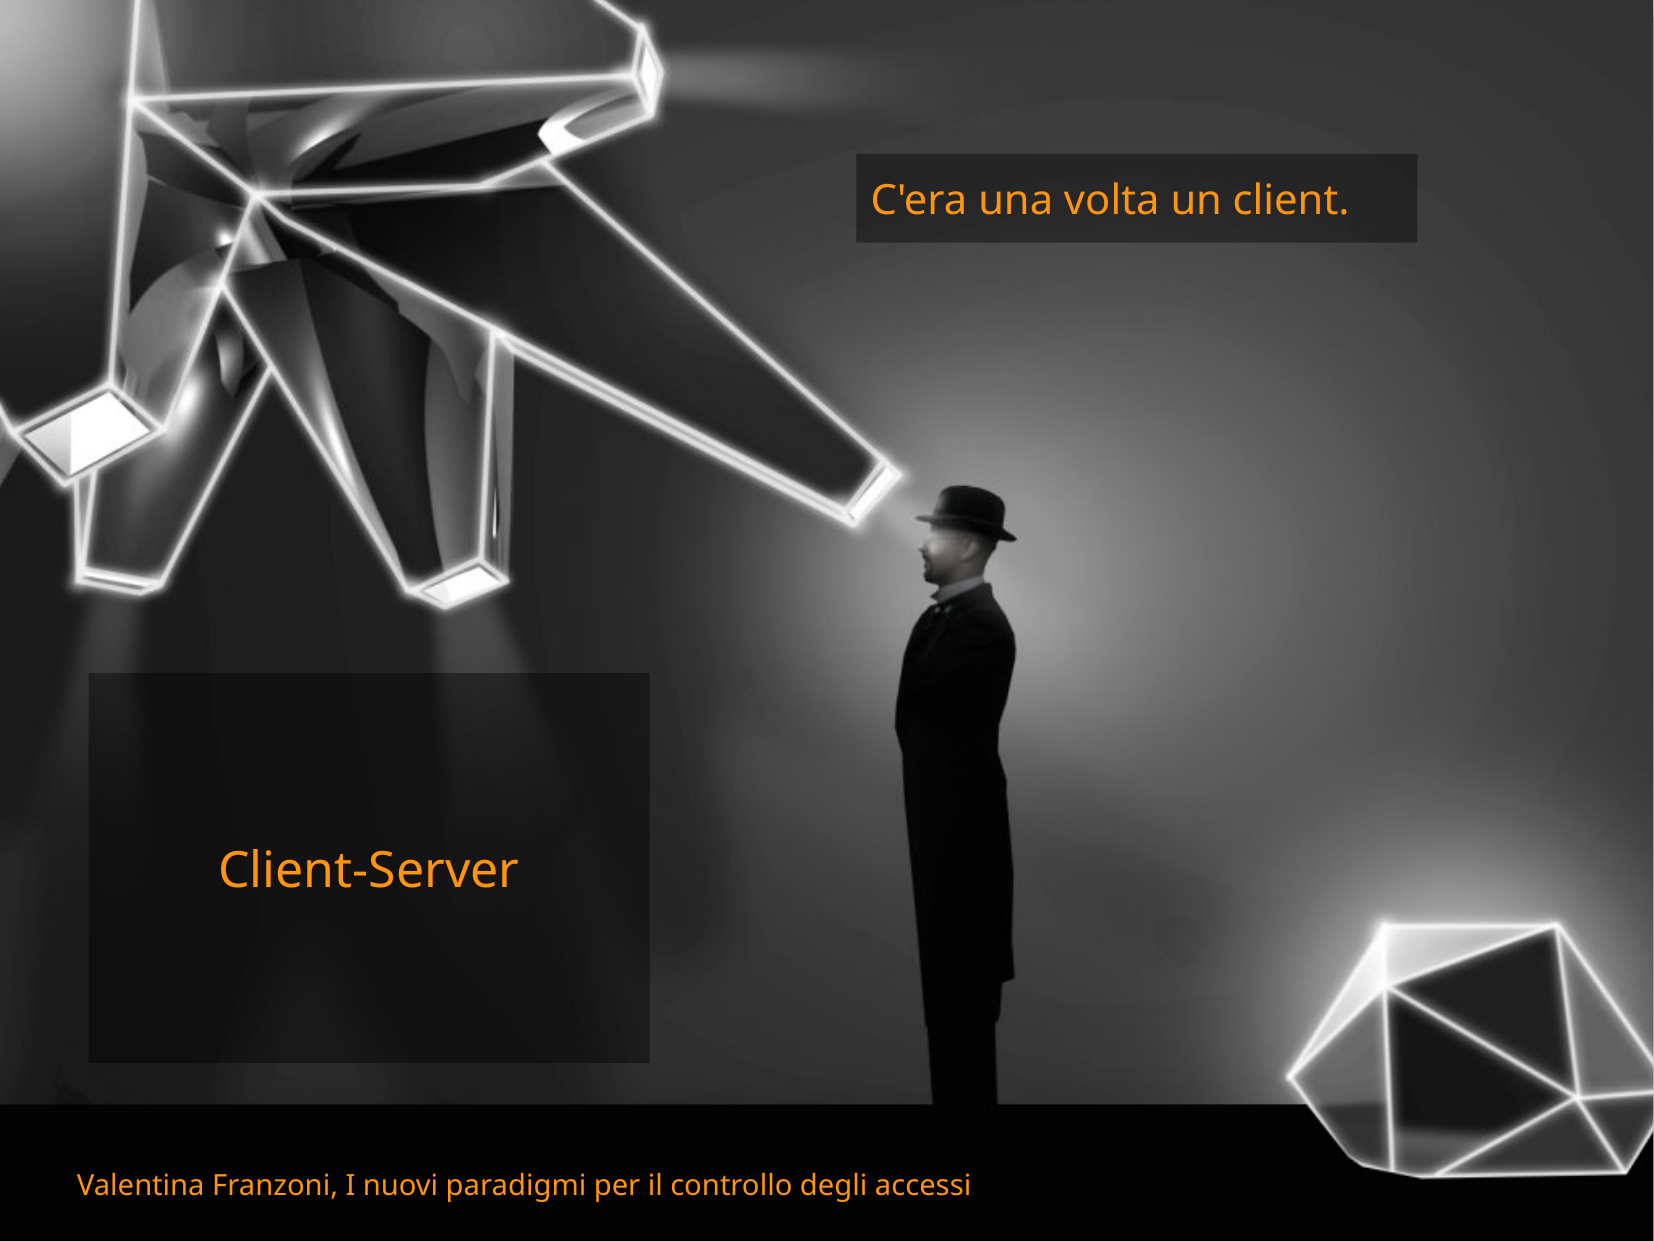

C'era una volta un client.
Client-Server
# Valentina Franzoni, I nuovi paradigmi per il controllo degli accessi